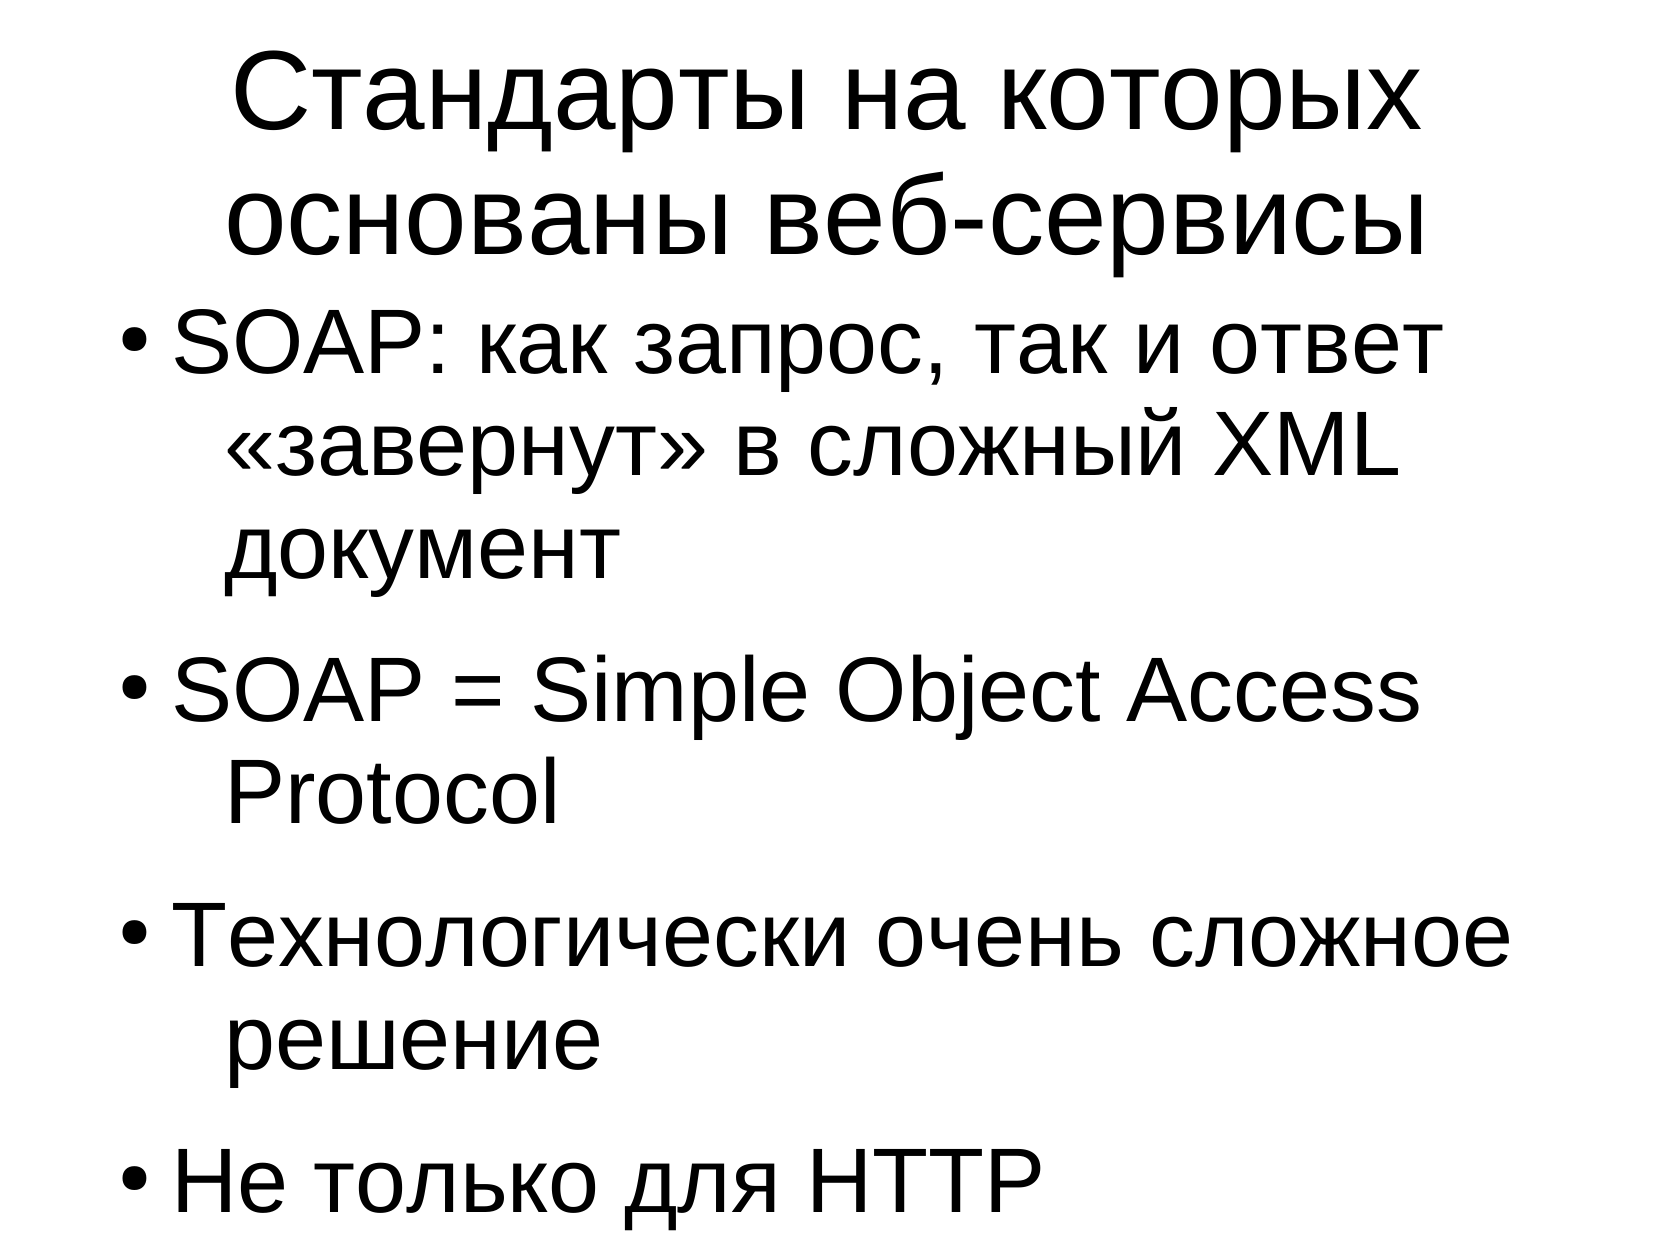

# Стандарты на которых основаны веб-сервисы
SOAP: как запрос, так и ответ «завернут» в сложный XML документ
SOAP = Simple Object Access Protocol
Технологически очень сложное решение
Не только для HTTP